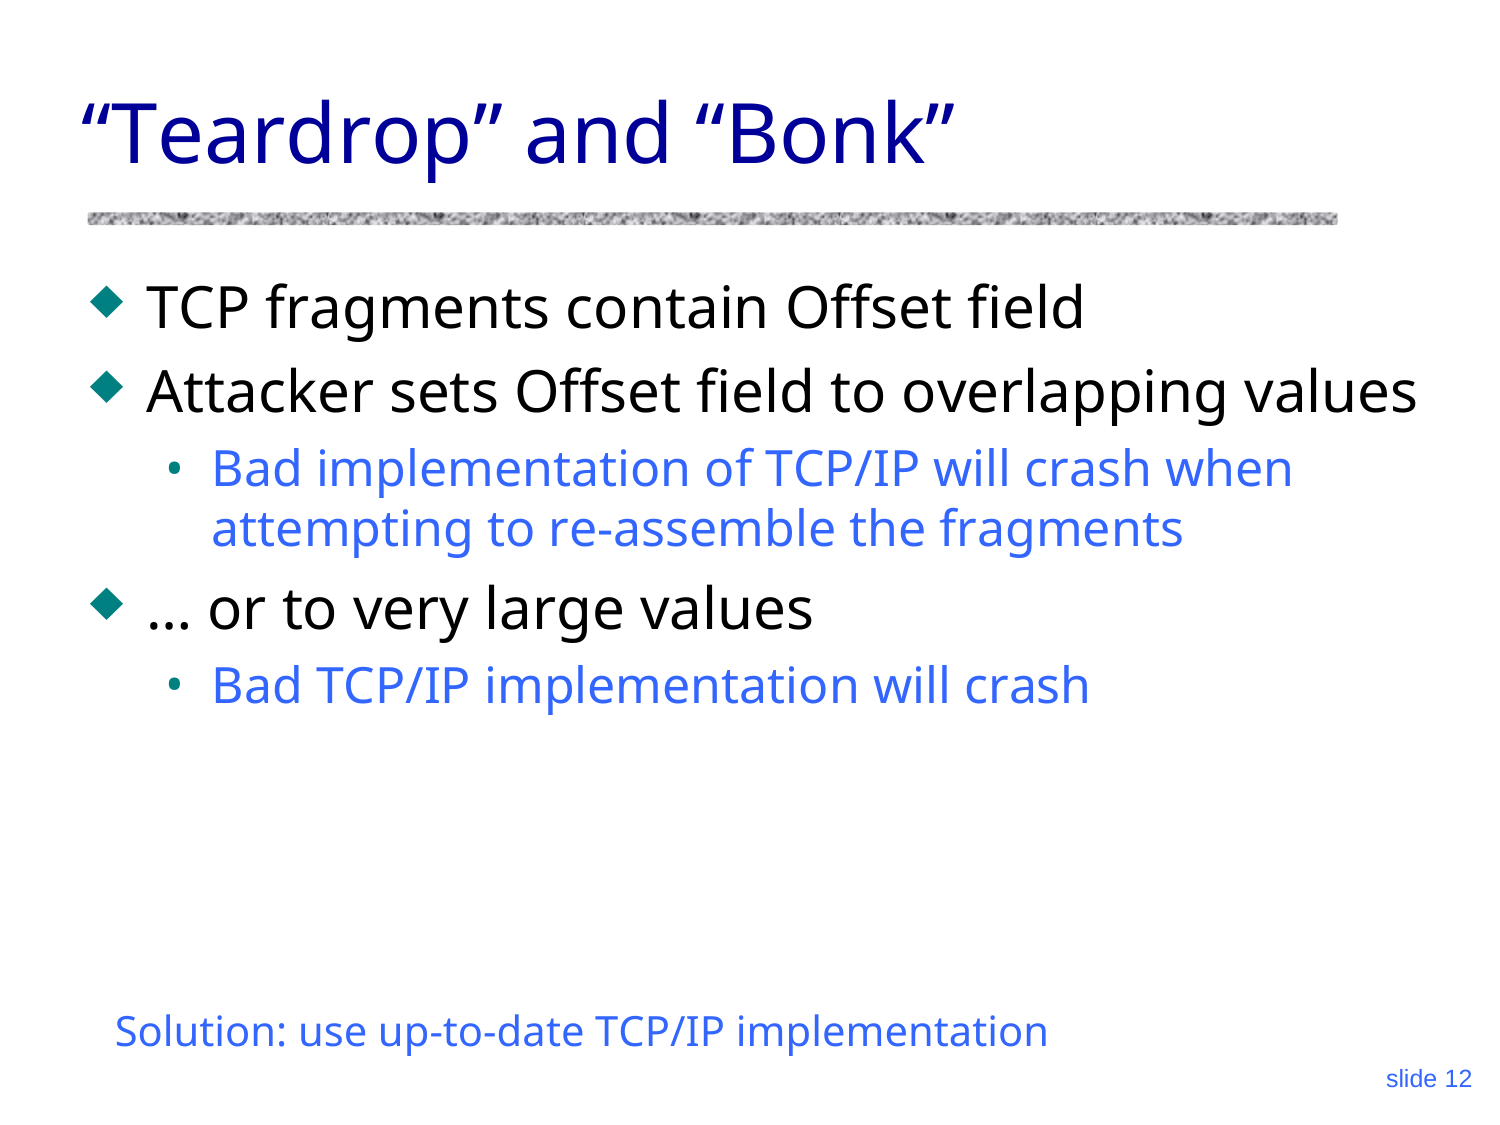

# “Teardrop” and “Bonk”
TCP fragments contain Offset field
Attacker sets Offset field to overlapping values
Bad implementation of TCP/IP will crash when attempting to re-assemble the fragments
… or to very large values
Bad TCP/IP implementation will crash
Solution: use up-to-date TCP/IP implementation
slide